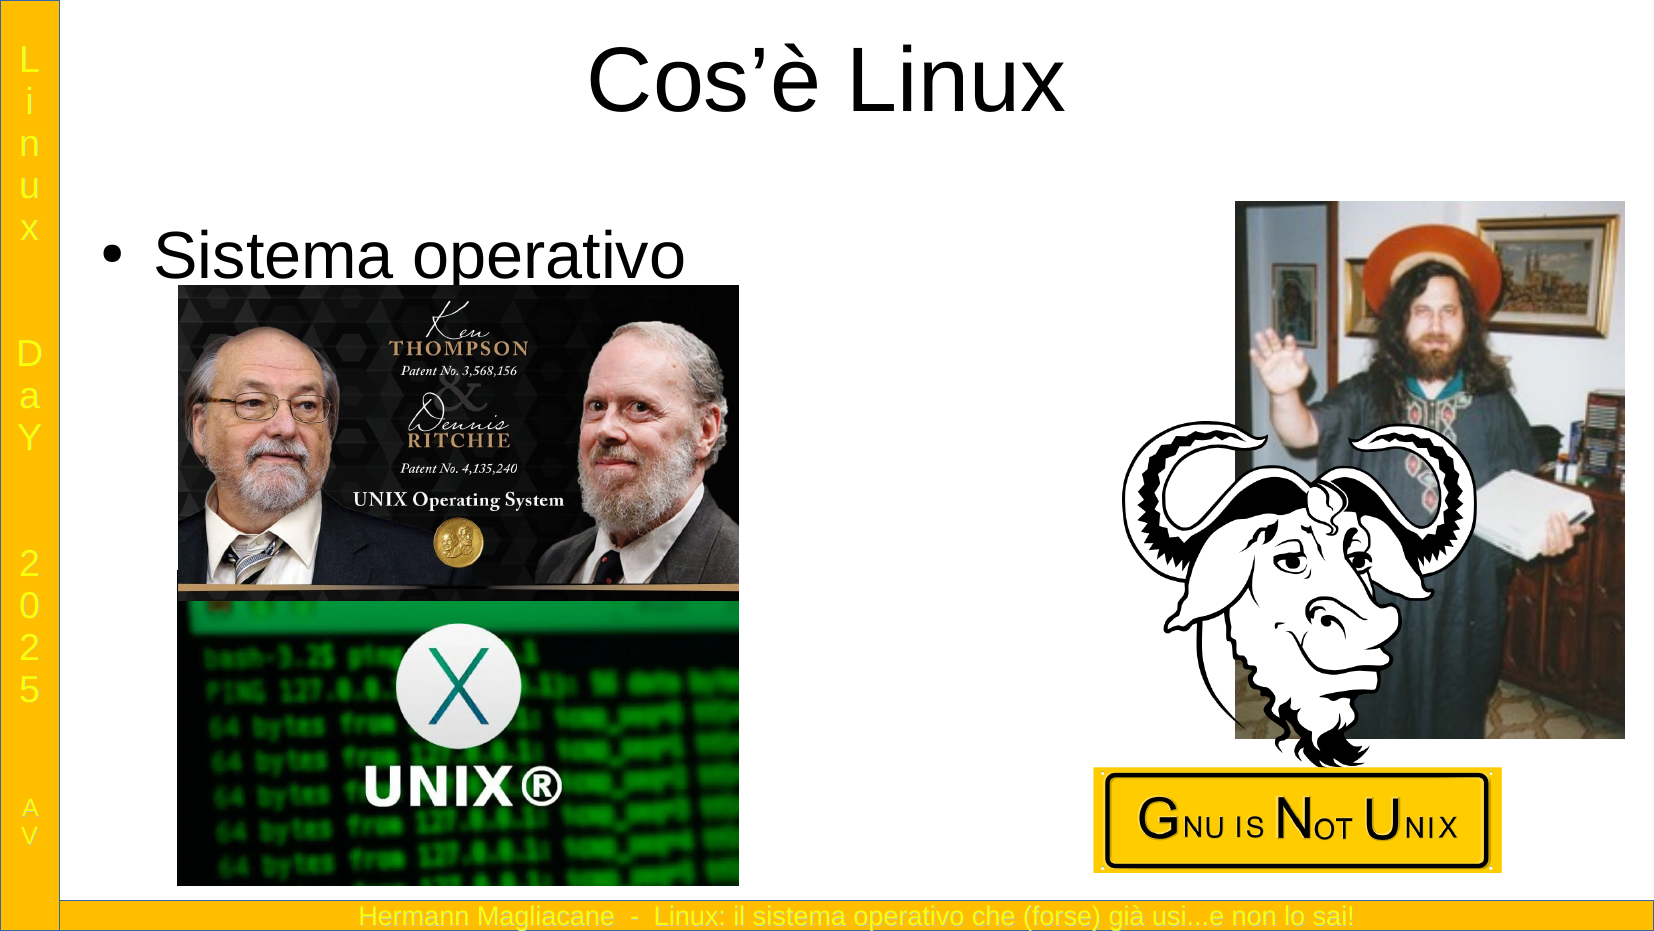

L
i
n
u
x
D
a
Y
2
0
2
5
AV
Cos’è Linux
# Sistema operativo
Hermann Magliacane - Linux: il sistema operativo che (forse) già usi...e non lo sai!